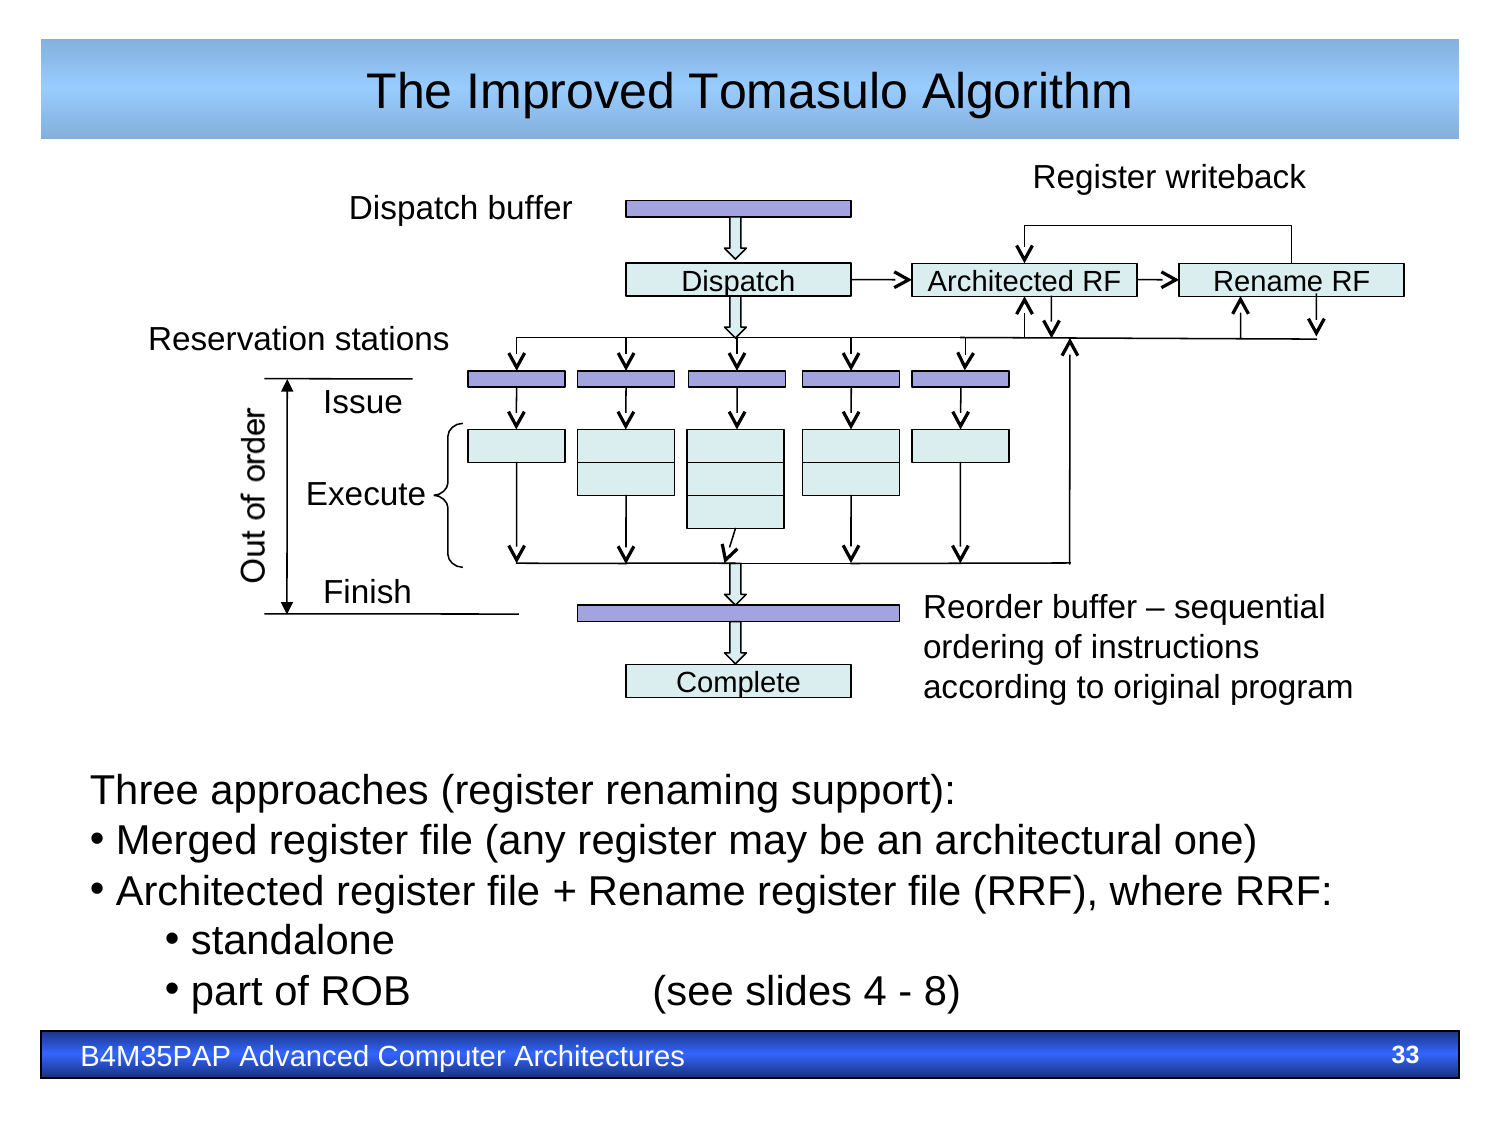

# The Improved Tomasulo Algorithm
Register writeback
Dispatch buffer
Dispatch
Architected RF
Rename RF
Reservation stations
Issue
Execute
Finish
Reorder buffer – sequential ordering of instructions according to original program
Complete
Three approaches (register renaming support):
 Merged register file (any register may be an architectural one)
 Architected register file + Rename register file (RRF), where RRF:
 standalone
 part of ROB (see slides 4 - 8)